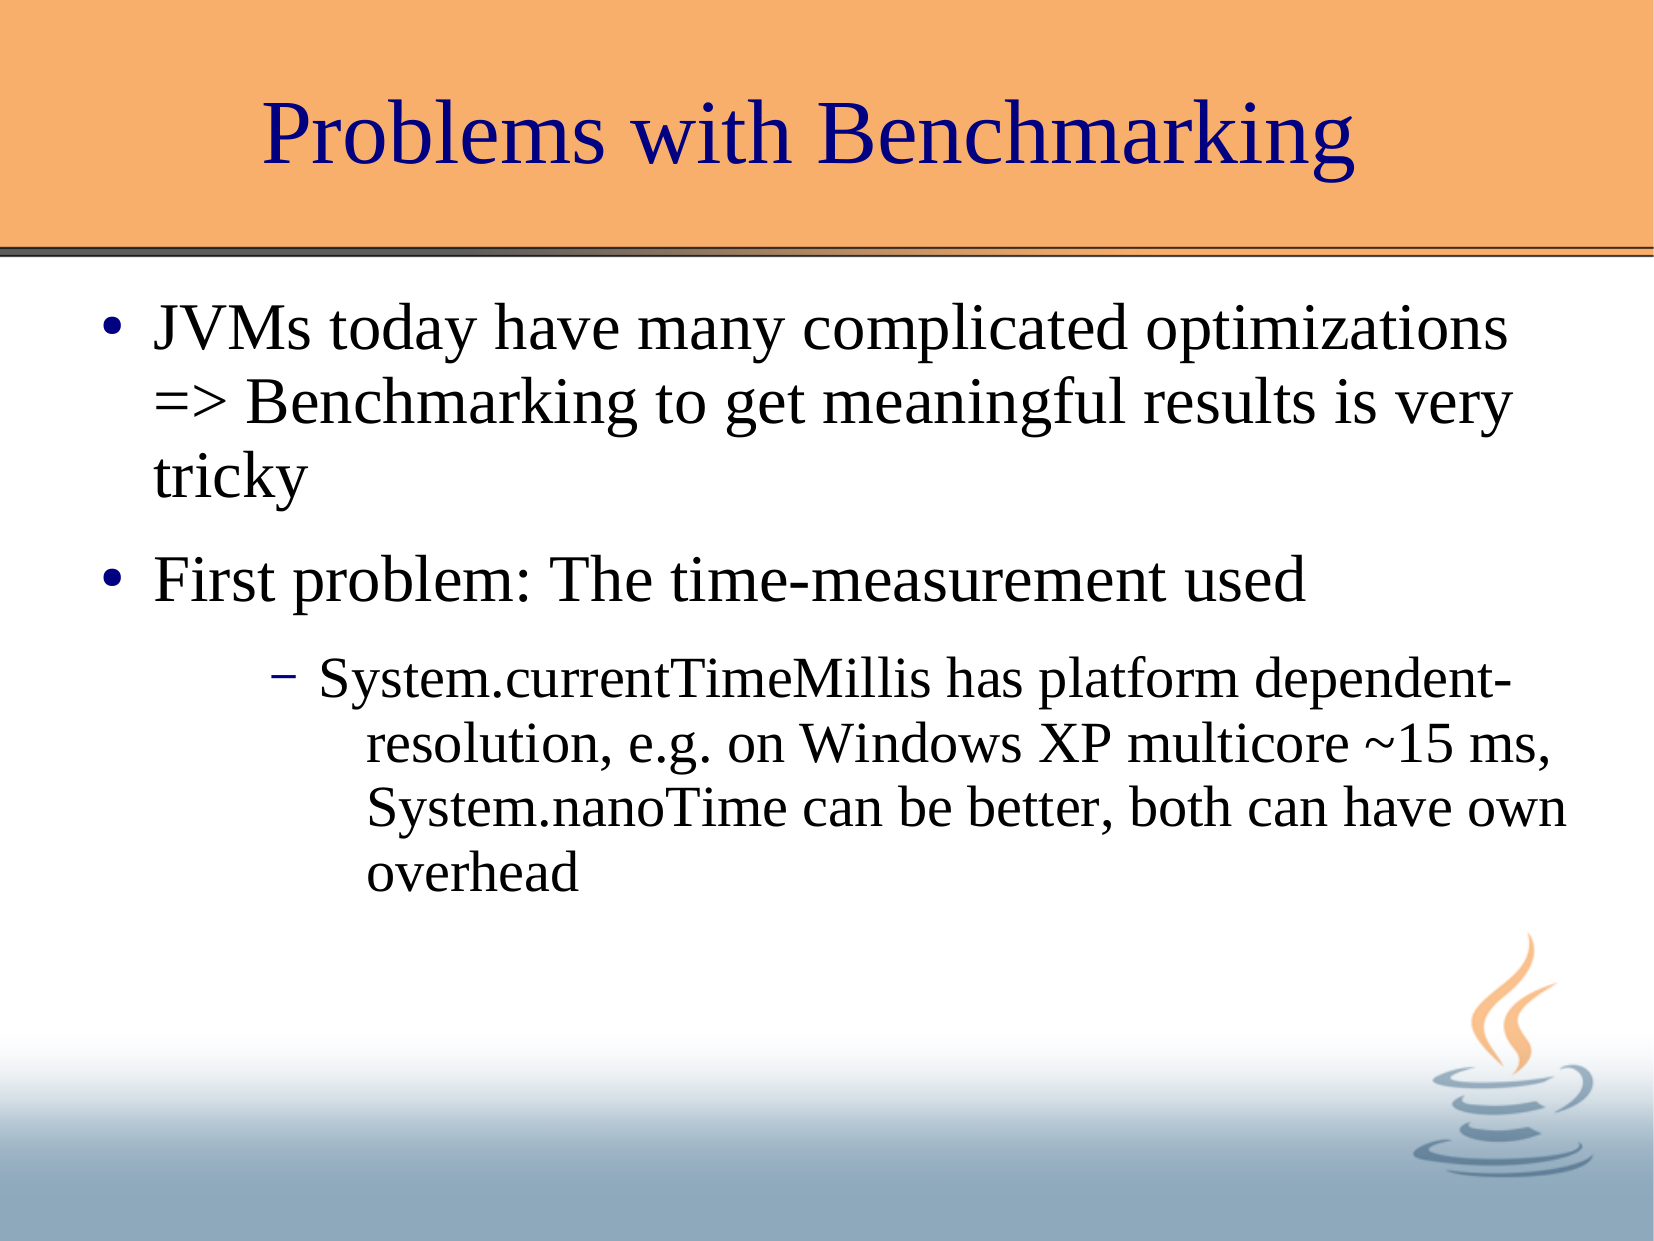

# Problems with Benchmarking
JVMs today have many complicated optimizations => Benchmarking to get meaningful results is very tricky
First problem: The time-measurement used
System.currentTimeMillis has platform dependent-resolution, e.g. on Windows XP multicore ~15 ms, System.nanoTime can be better, both can have own overhead